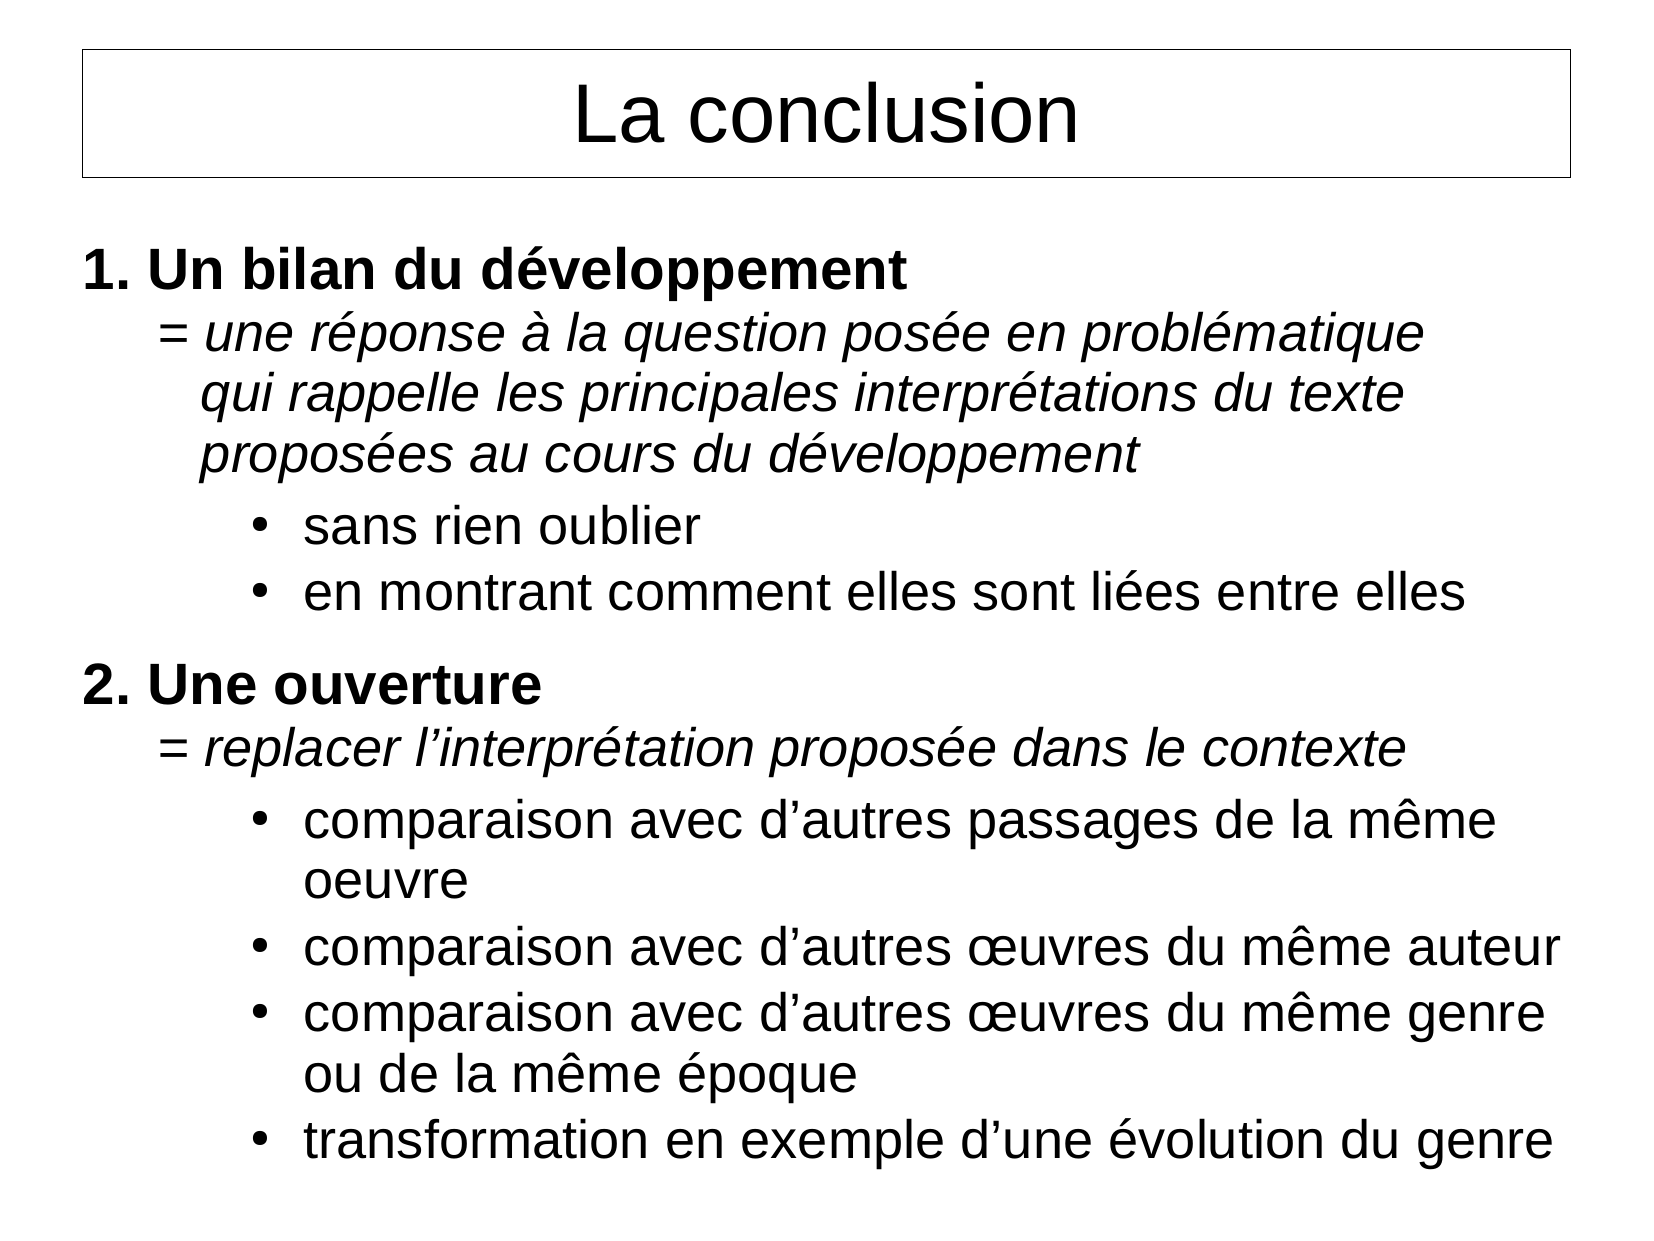

# La conclusion
1. Un bilan du développement
= une réponse à la question posée en problématique
qui rappelle les principales interprétations du texte
proposées au cours du développement
sans rien oublier
en montrant comment elles sont liées entre elles
2. Une ouverture
= replacer l’interprétation proposée dans le contexte
comparaison avec d’autres passages de la même oeuvre
comparaison avec d’autres œuvres du même auteur
comparaison avec d’autres œuvres du même genre ou de la même époque
transformation en exemple d’une évolution du genre